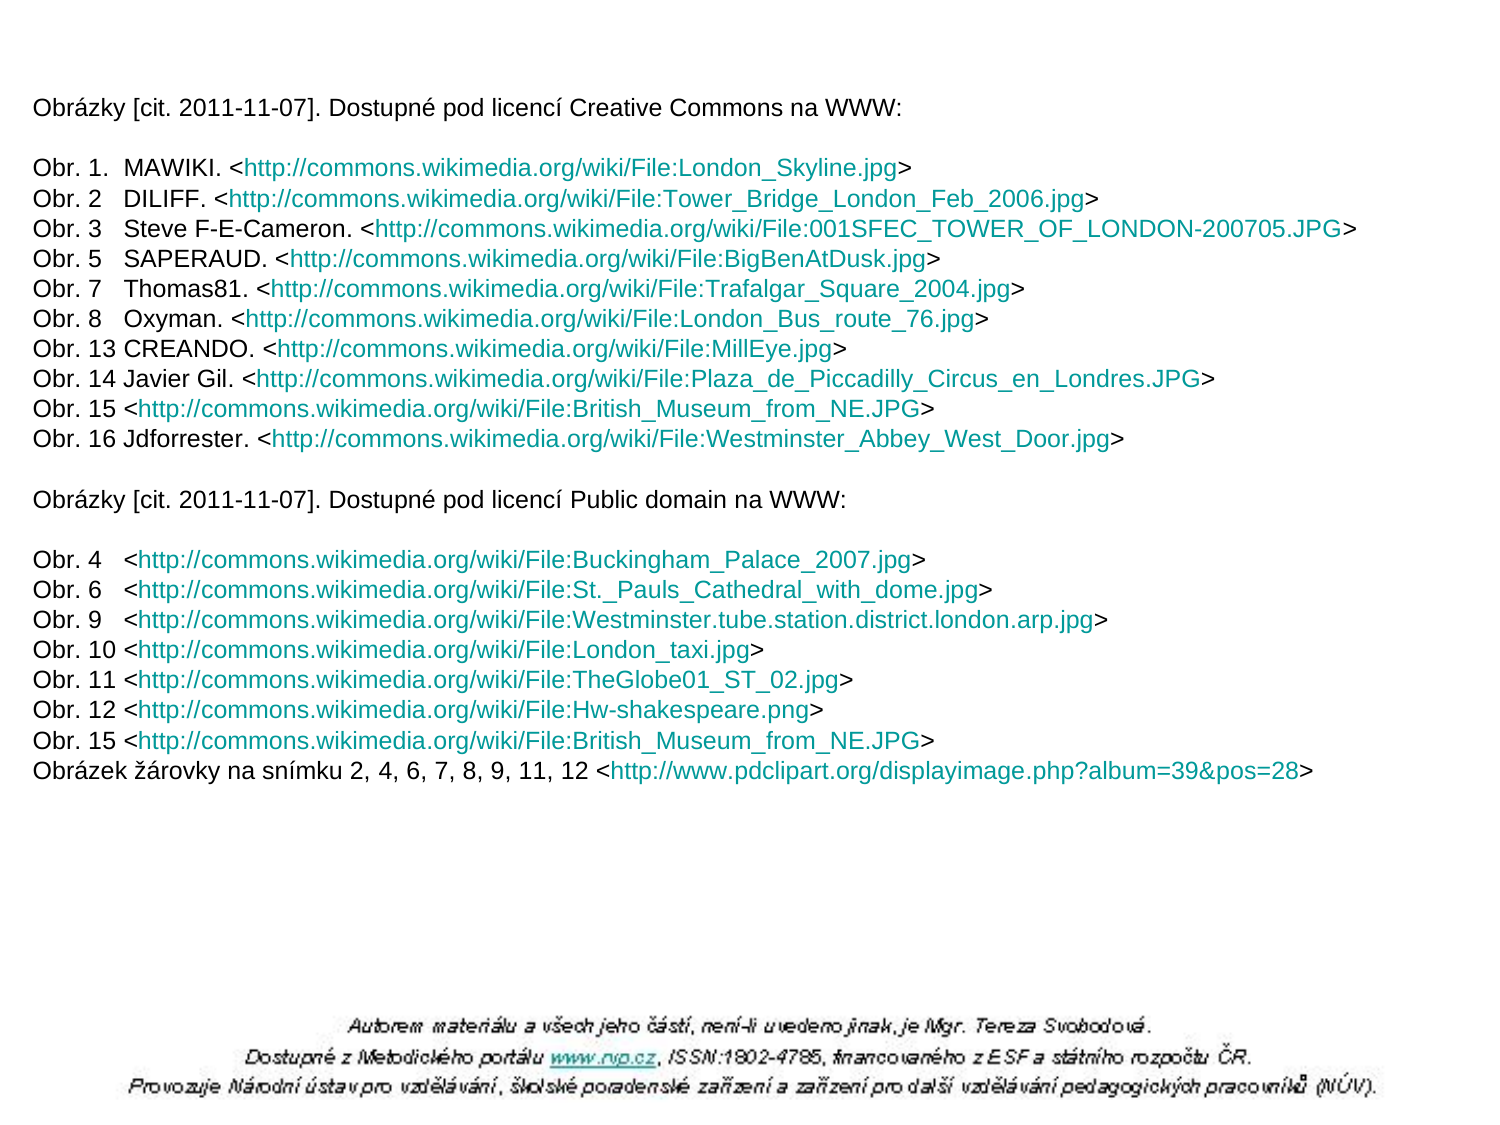

# Obrázky [cit. 2011-11-07]. Dostupné pod licencí Creative Commons na WWW:
Obr. 1. MAWIKI. <http://commons.wikimedia.org/wiki/File:London_Skyline.jpg>
Obr. 2 DILIFF. <http://commons.wikimedia.org/wiki/File:Tower_Bridge_London_Feb_2006.jpg>
Obr. 3 Steve F-E-Cameron. <http://commons.wikimedia.org/wiki/File:001SFEC_TOWER_OF_LONDON-200705.JPG>
Obr. 5 SAPERAUD. <http://commons.wikimedia.org/wiki/File:BigBenAtDusk.jpg>
Obr. 7 Thomas81. <http://commons.wikimedia.org/wiki/File:Trafalgar_Square_2004.jpg>
Obr. 8 Oxyman. <http://commons.wikimedia.org/wiki/File:London_Bus_route_76.jpg>
Obr. 13 CREANDO. <http://commons.wikimedia.org/wiki/File:MillEye.jpg>
Obr. 14 Javier Gil. <http://commons.wikimedia.org/wiki/File:Plaza_de_Piccadilly_Circus_en_Londres.JPG>
Obr. 15 <http://commons.wikimedia.org/wiki/File:British_Museum_from_NE.JPG>
Obr. 16 Jdforrester. <http://commons.wikimedia.org/wiki/File:Westminster_Abbey_West_Door.jpg>
Obrázky [cit. 2011-11-07]. Dostupné pod licencí Public domain na WWW:
Obr. 4 <http://commons.wikimedia.org/wiki/File:Buckingham_Palace_2007.jpg>
Obr. 6 <http://commons.wikimedia.org/wiki/File:St._Pauls_Cathedral_with_dome.jpg>
Obr. 9 <http://commons.wikimedia.org/wiki/File:Westminster.tube.station.district.london.arp.jpg>
Obr. 10 <http://commons.wikimedia.org/wiki/File:London_taxi.jpg>
Obr. 11 <http://commons.wikimedia.org/wiki/File:TheGlobe01_ST_02.jpg>
Obr. 12 <http://commons.wikimedia.org/wiki/File:Hw-shakespeare.png>
Obr. 15 <http://commons.wikimedia.org/wiki/File:British_Museum_from_NE.JPG>
Obrázek žárovky na snímku 2, 4, 6, 7, 8, 9, 11, 12 <http://www.pdclipart.org/displayimage.php?album=39&pos=28>